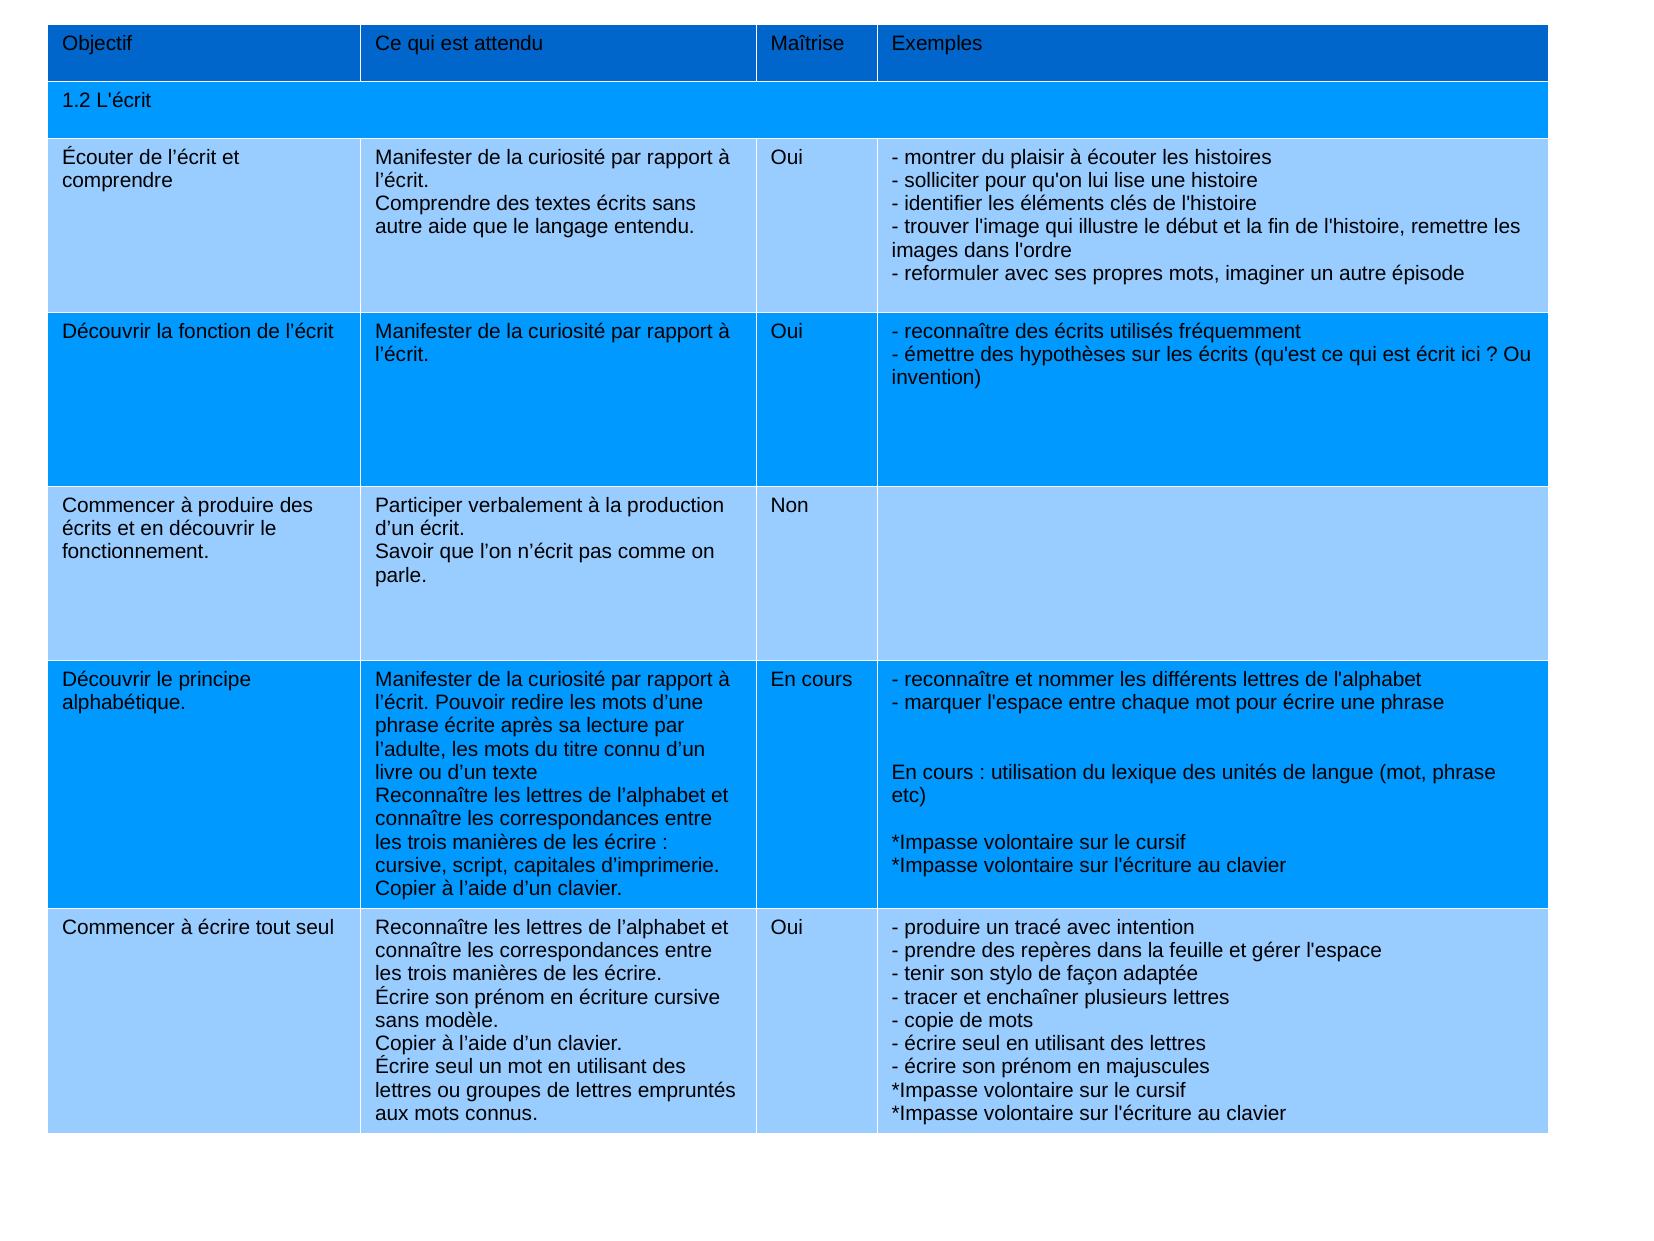

| Objectif | Ce qui est attendu | Maîtrise | Exemples |
| --- | --- | --- | --- |
| 1.2 L'écrit | | | |
| Écouter de l’écrit et comprendre | Manifester de la curiosité par rapport à l’écrit. Comprendre des textes écrits sans autre aide que le langage entendu. | Oui | - montrer du plaisir à écouter les histoires - solliciter pour qu'on lui lise une histoire - identifier les éléments clés de l'histoire - trouver l'image qui illustre le début et la fin de l'histoire, remettre les images dans l'ordre - reformuler avec ses propres mots, imaginer un autre épisode |
| Découvrir la fonction de l’écrit | Manifester de la curiosité par rapport à l’écrit. | Oui | - reconnaître des écrits utilisés fréquemment - émettre des hypothèses sur les écrits (qu'est ce qui est écrit ici ? Ou invention) |
| Commencer à produire des écrits et en découvrir le fonctionnement. | Participer verbalement à la production d’un écrit. Savoir que l’on n’écrit pas comme on parle. | Non | |
| Découvrir le principe alphabétique. | Manifester de la curiosité par rapport à l’écrit. Pouvoir redire les mots d’une phrase écrite après sa lecture par l’adulte, les mots du titre connu d’un livre ou d’un texte Reconnaître les lettres de l’alphabet et connaître les correspondances entre les trois manières de les écrire : cursive, script, capitales d’imprimerie. Copier à l’aide d’un clavier. | En cours | - reconnaître et nommer les différents lettres de l'alphabet - marquer l'espace entre chaque mot pour écrire une phrase En cours : utilisation du lexique des unités de langue (mot, phrase etc) \*Impasse volontaire sur le cursif \*Impasse volontaire sur l'écriture au clavier |
| Commencer à écrire tout seul | Reconnaître les lettres de l’alphabet et connaître les correspondances entre les trois manières de les écrire. Écrire son prénom en écriture cursive sans modèle. Copier à l’aide d’un clavier. Écrire seul un mot en utilisant des lettres ou groupes de lettres empruntés aux mots connus. | Oui | - produire un tracé avec intention - prendre des repères dans la feuille et gérer l'espace - tenir son stylo de façon adaptée - tracer et enchaîner plusieurs lettres - copie de mots - écrire seul en utilisant des lettres - écrire son prénom en majuscules \*Impasse volontaire sur le cursif \*Impasse volontaire sur l'écriture au clavier |